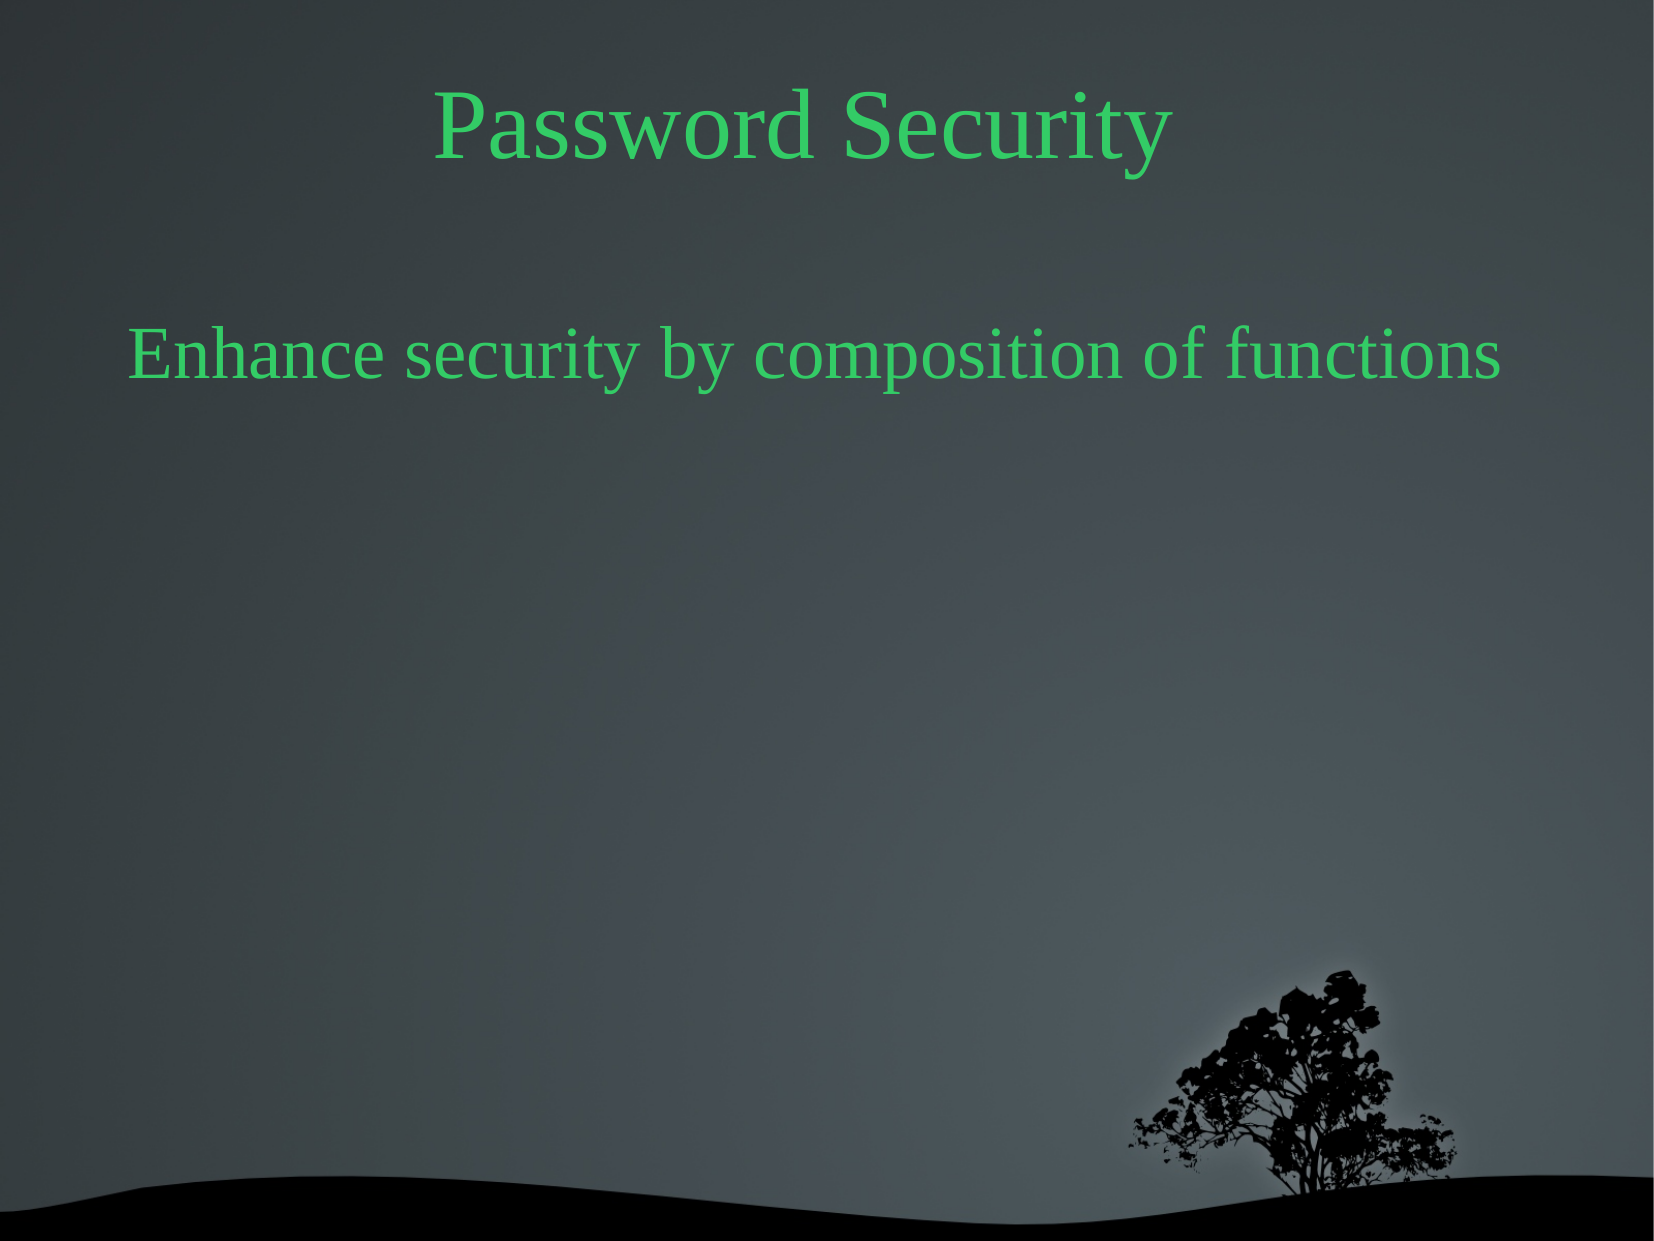

Password Security
Enhance security by composition of functions